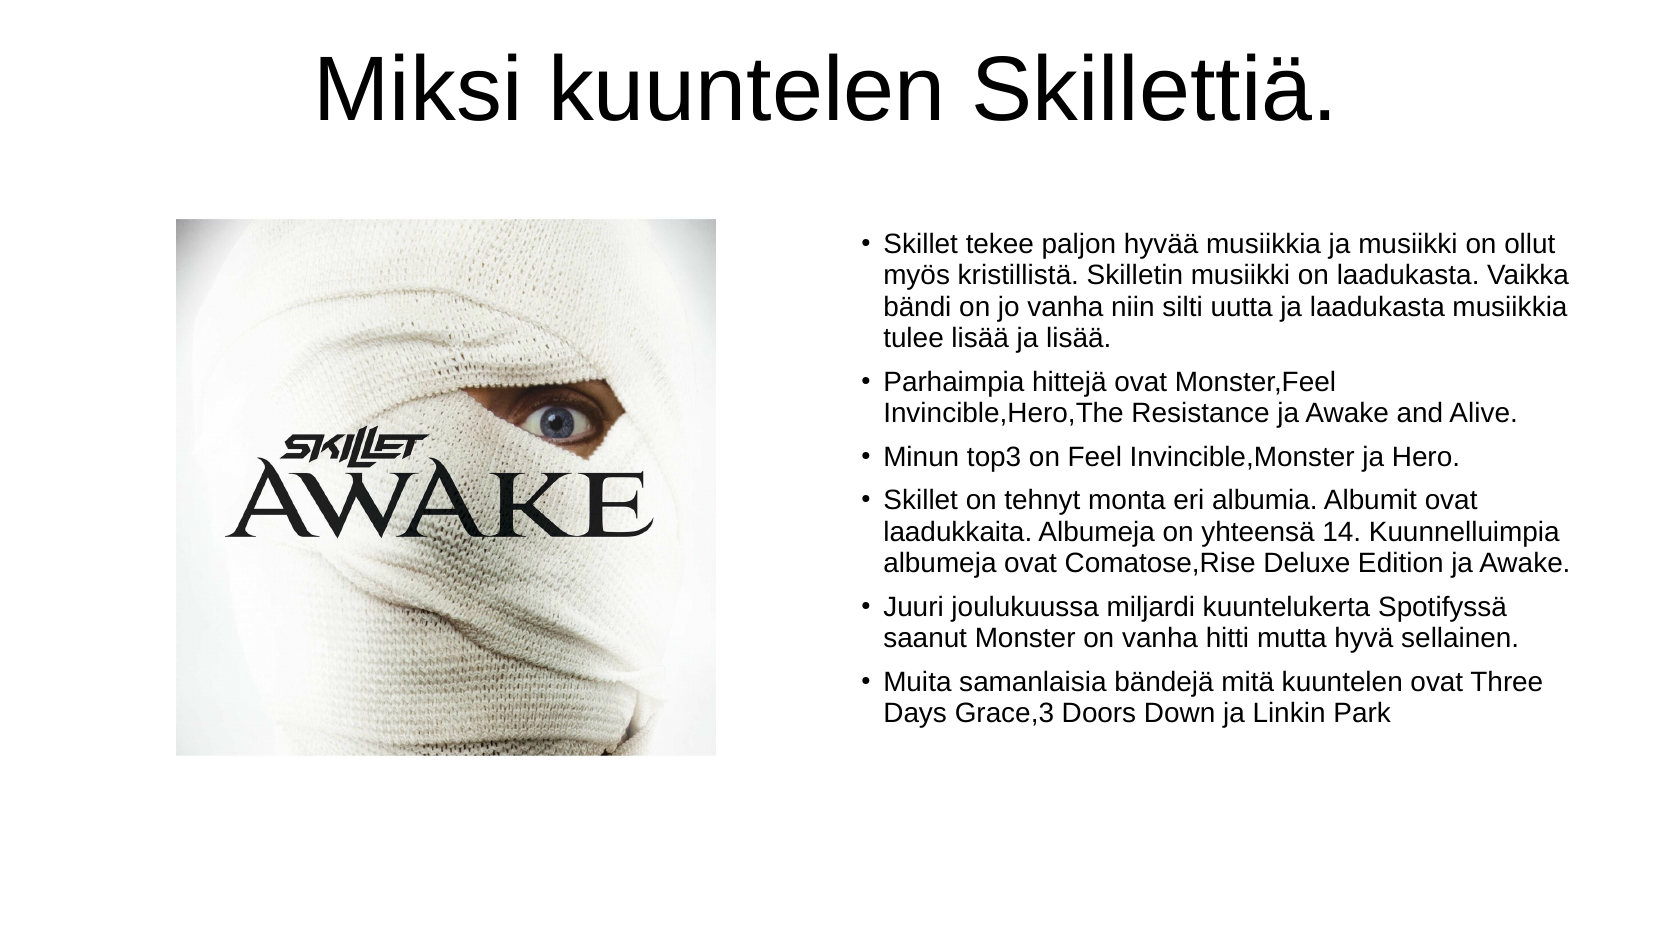

# Miksi kuuntelen Skillettiä.
Skillet tekee paljon hyvää musiikkia ja musiikki on ollut myös kristillistä. Skilletin musiikki on laadukasta. Vaikka bändi on jo vanha niin silti uutta ja laadukasta musiikkia tulee lisää ja lisää.
Parhaimpia hittejä ovat Monster,Feel Invincible,Hero,The Resistance ja Awake and Alive.
Minun top3 on Feel Invincible,Monster ja Hero.
Skillet on tehnyt monta eri albumia. Albumit ovat laadukkaita. Albumeja on yhteensä 14. Kuunnelluimpia albumeja ovat Comatose,Rise Deluxe Edition ja Awake.
Juuri joulukuussa miljardi kuuntelukerta Spotifyssä saanut Monster on vanha hitti mutta hyvä sellainen.
Muita samanlaisia bändejä mitä kuuntelen ovat Three Days Grace,3 Doors Down ja Linkin Park